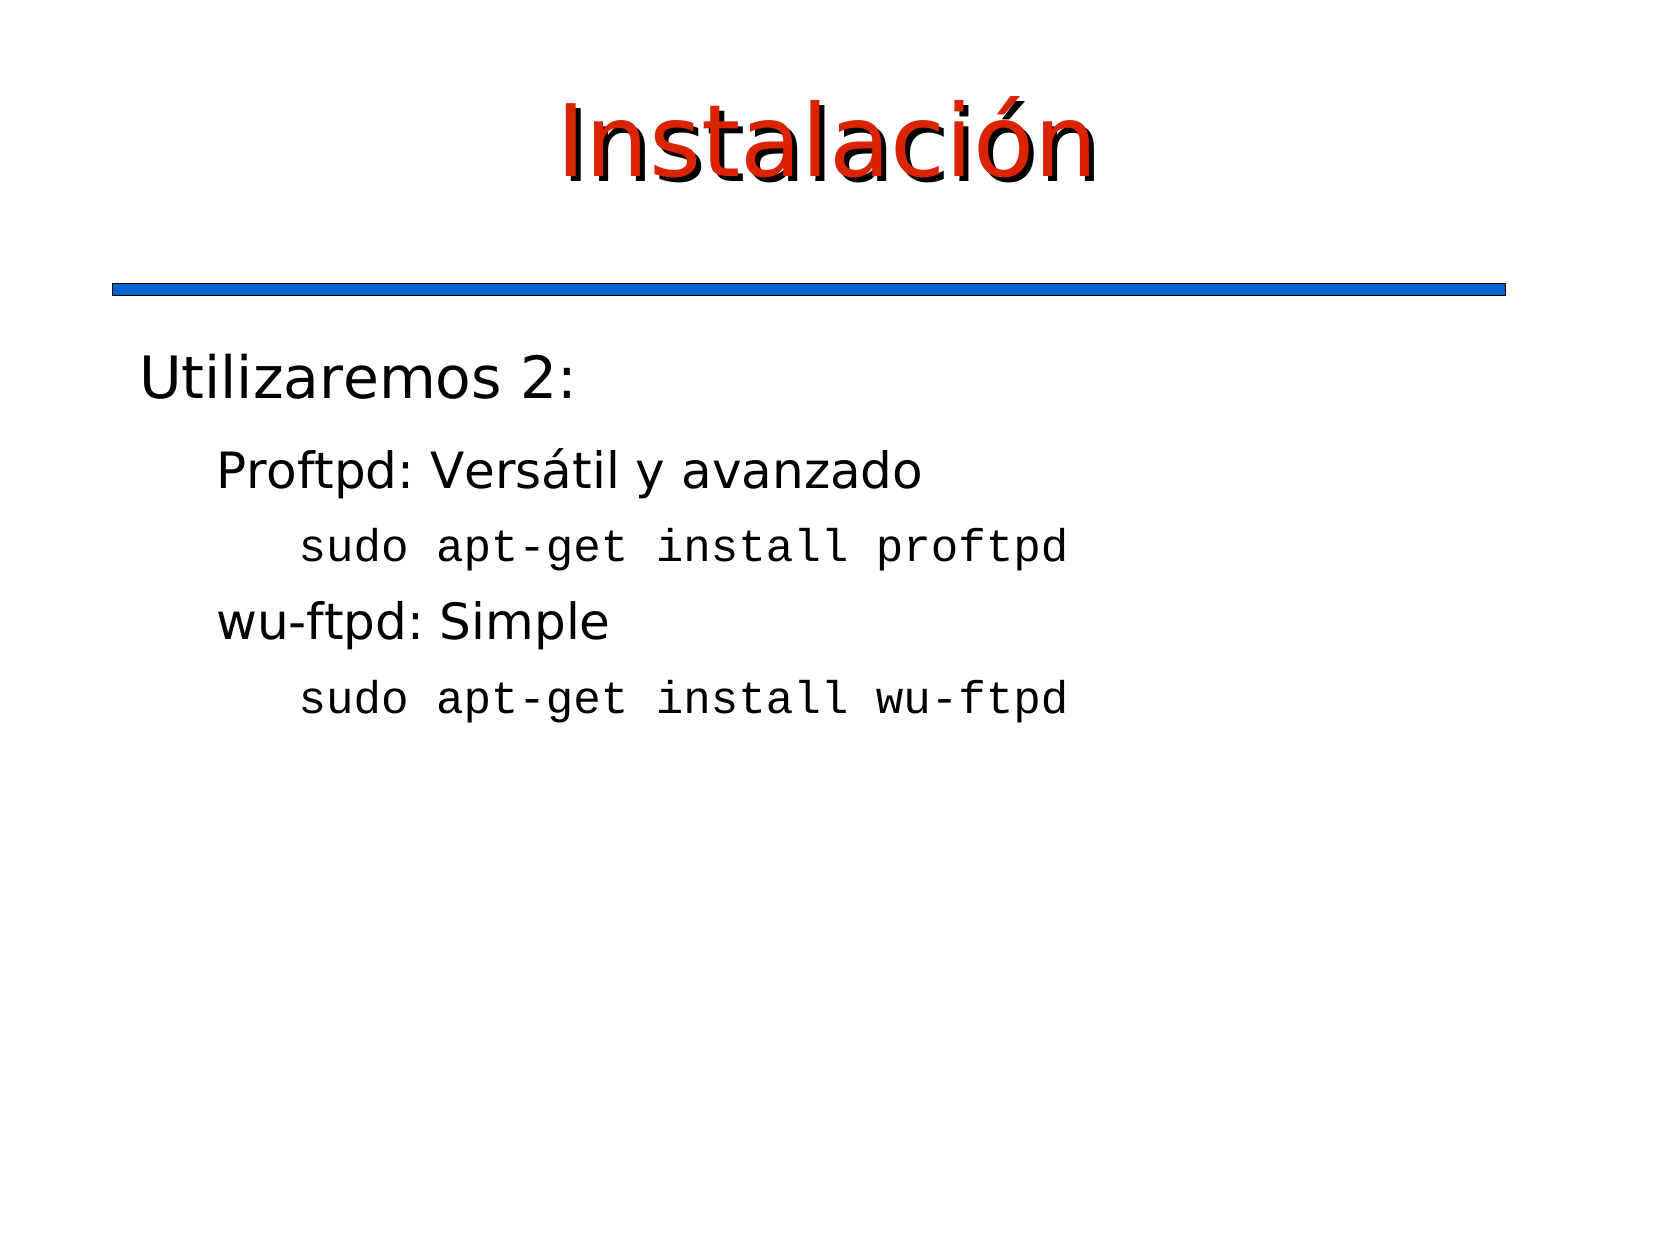

# Instalación
Utilizaremos 2:
Proftpd: Versátil y avanzado
sudo apt-get install proftpd
wu-ftpd: Simple
sudo apt-get install wu-ftpd